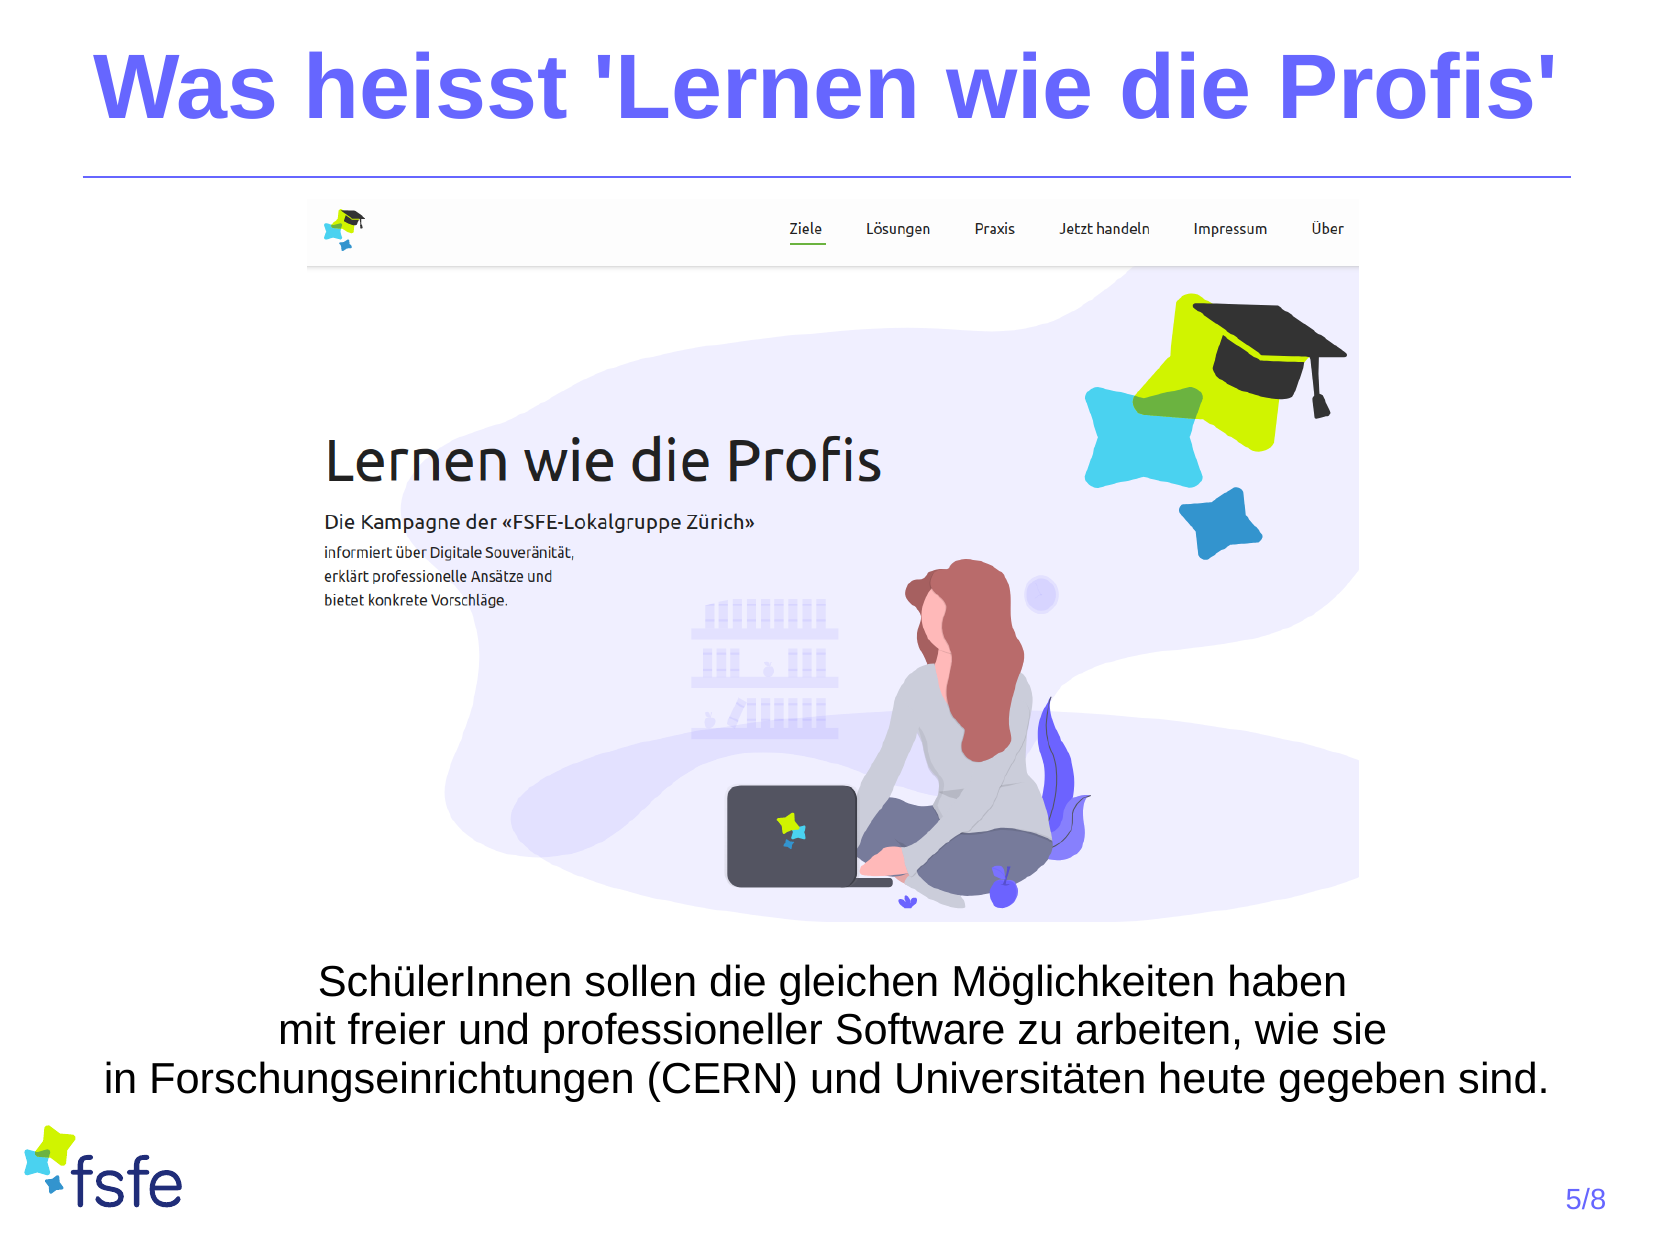

# Was heisst 'Lernen wie die Profis'
SchülerInnen sollen die gleichen Möglichkeiten haben
mit freier und professioneller Software zu arbeiten, wie sie
in Forschungseinrichtungen (CERN) und Universitäten heute gegeben sind.
5